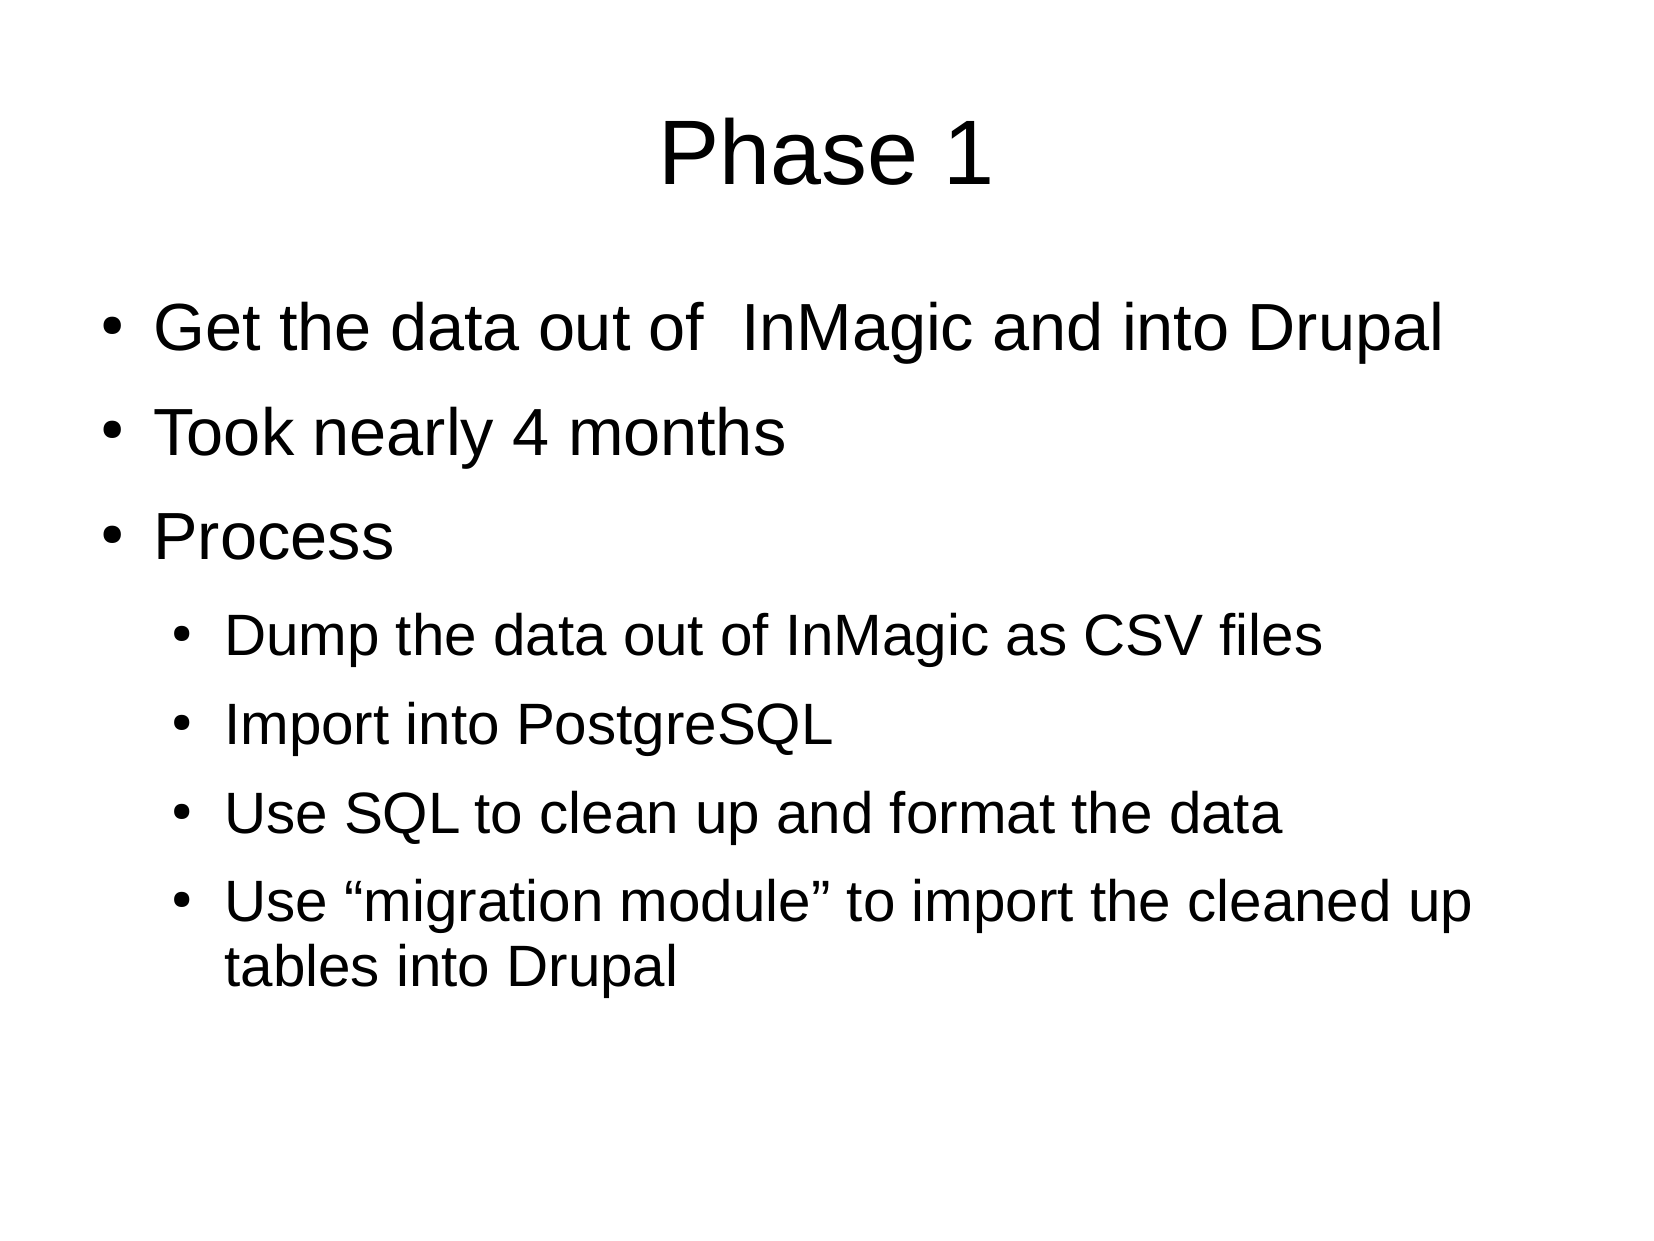

# Phase 1
Get the data out of InMagic and into Drupal
Took nearly 4 months
Process
Dump the data out of InMagic as CSV files
Import into PostgreSQL
Use SQL to clean up and format the data
Use “migration module” to import the cleaned up tables into Drupal